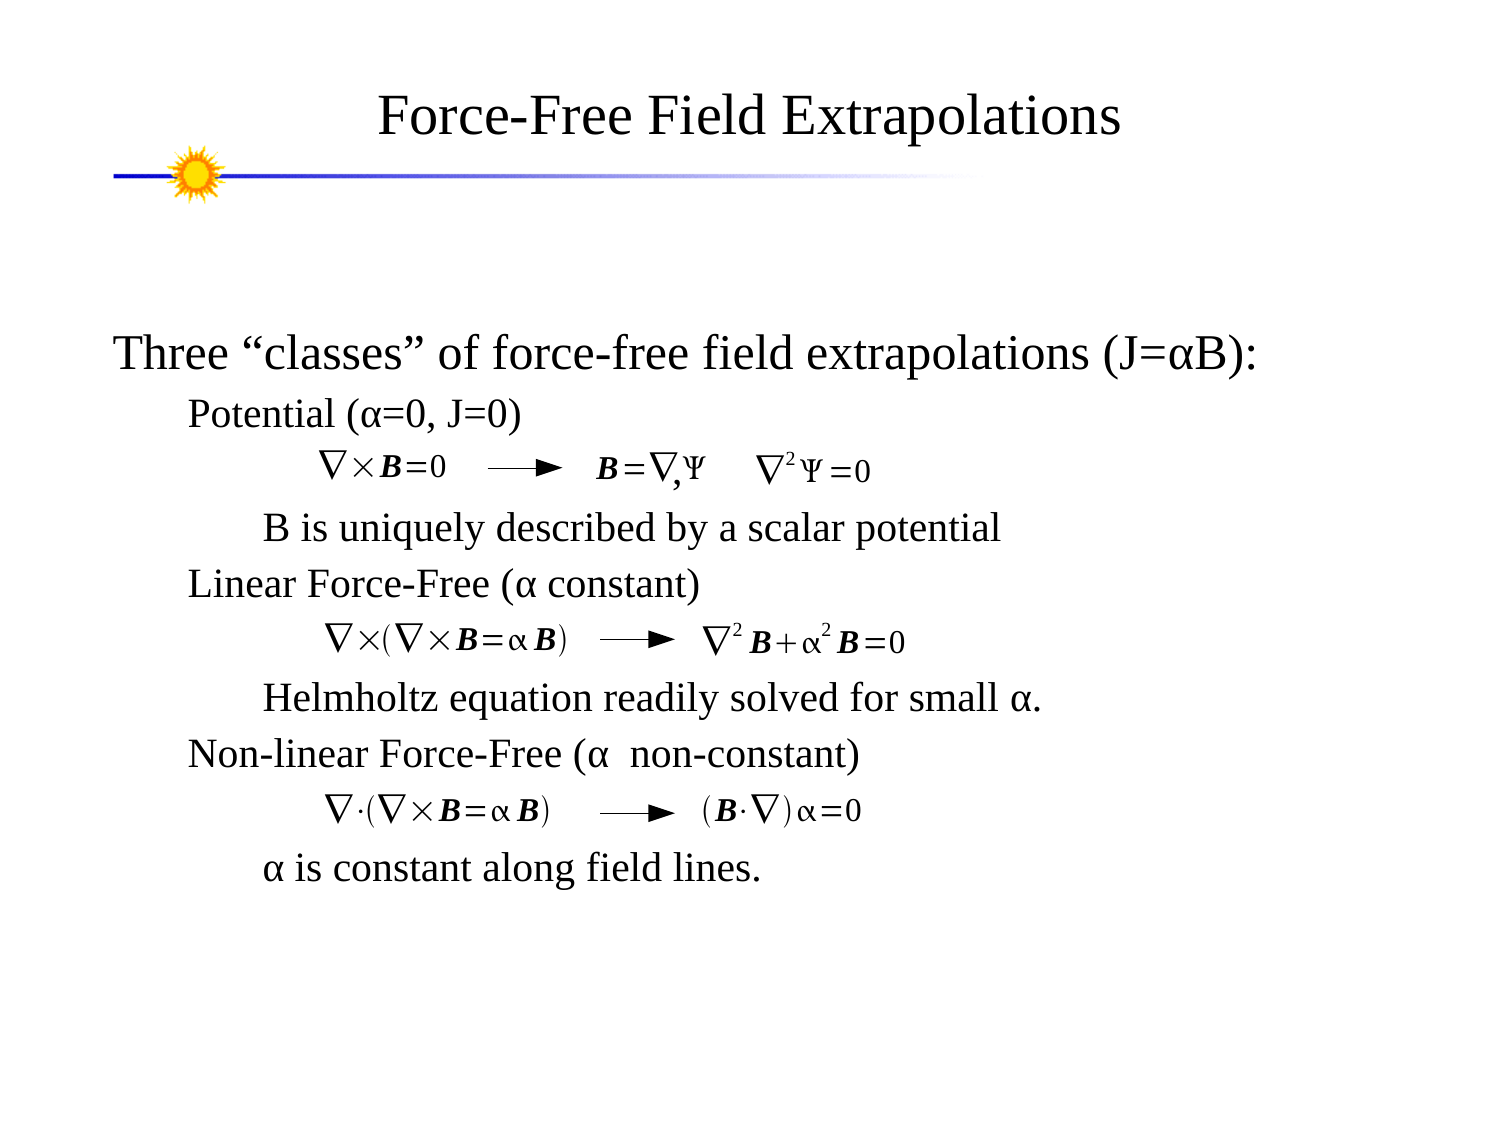

# Force-Free Field Extrapolations
Three “classes” of force-free field extrapolations (J=αB):
Potential (α=0, J=0)
 ,
B is uniquely described by a scalar potential
Linear Force-Free (α constant)
Helmholtz equation readily solved for small α.
Non-linear Force-Free (α non-constant)
α is constant along field lines.